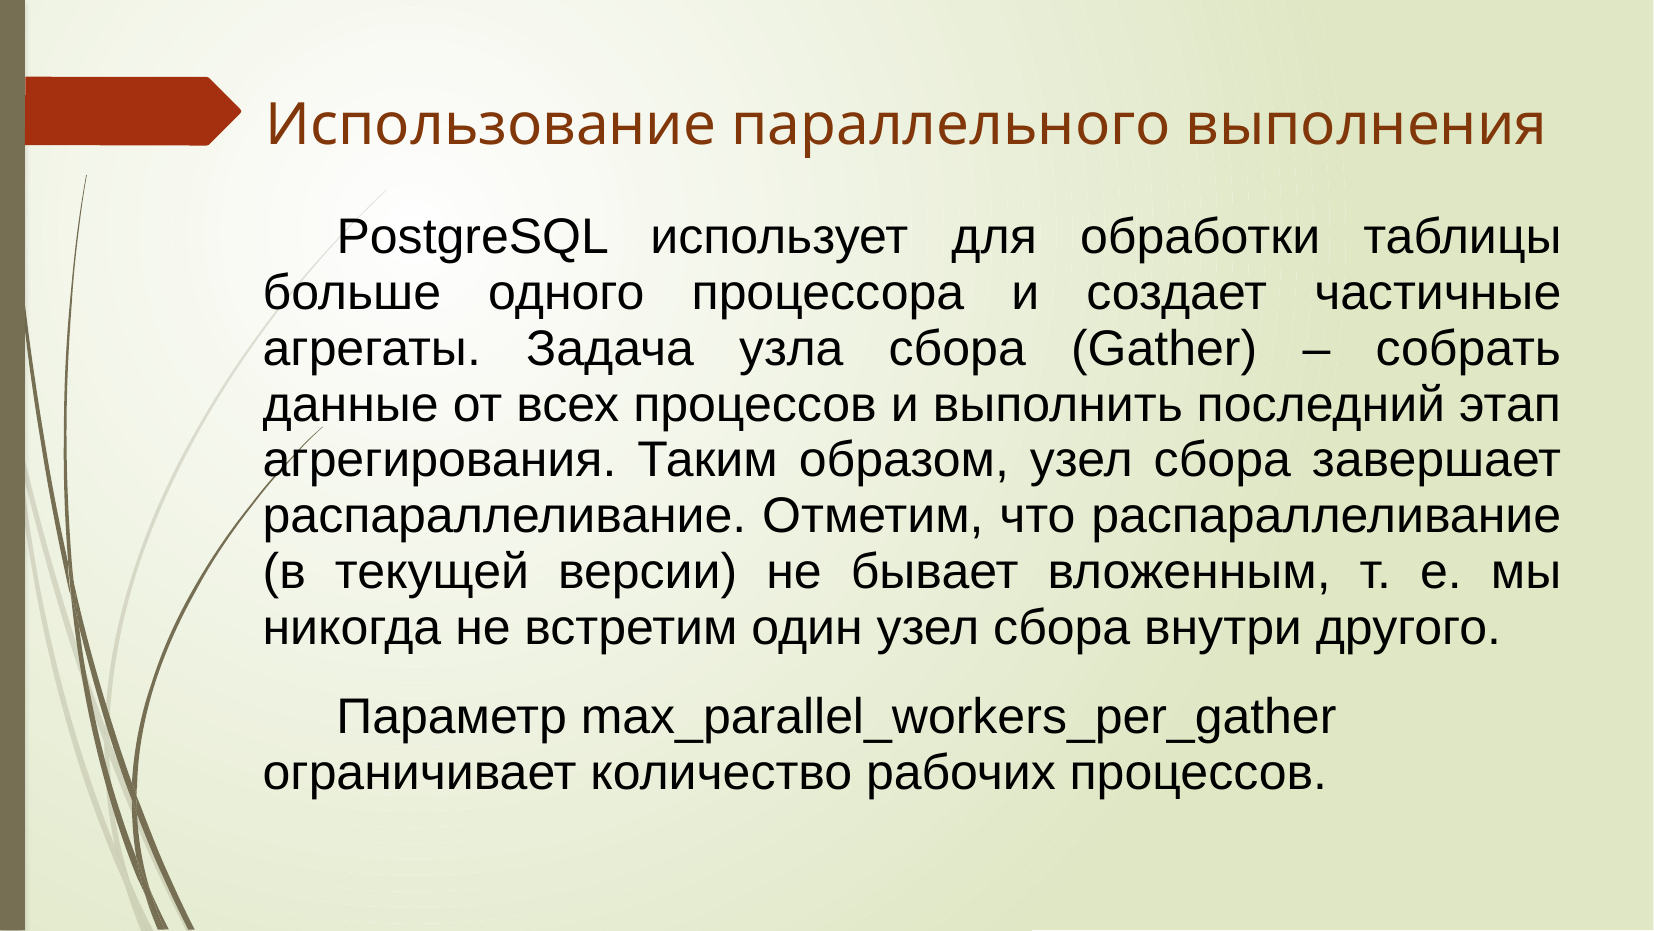

# Использование параллельного выполнения
PostgreSQL использует для обработки таблицы больше одного процессора и создает частичные агрегаты. Задача узла сбора (Gather) – собрать данные от всех процессов и выполнить последний этап агрегирования. Таким образом, узел сбора завершает распараллеливание. Отметим, что распараллеливание (в текущей версии) не бывает вложенным, т. е. мы никогда не встретим один узел сбора внутри другого.
Параметр max_parallel_workers_per_gather ограничивает количество рабочих процессов.